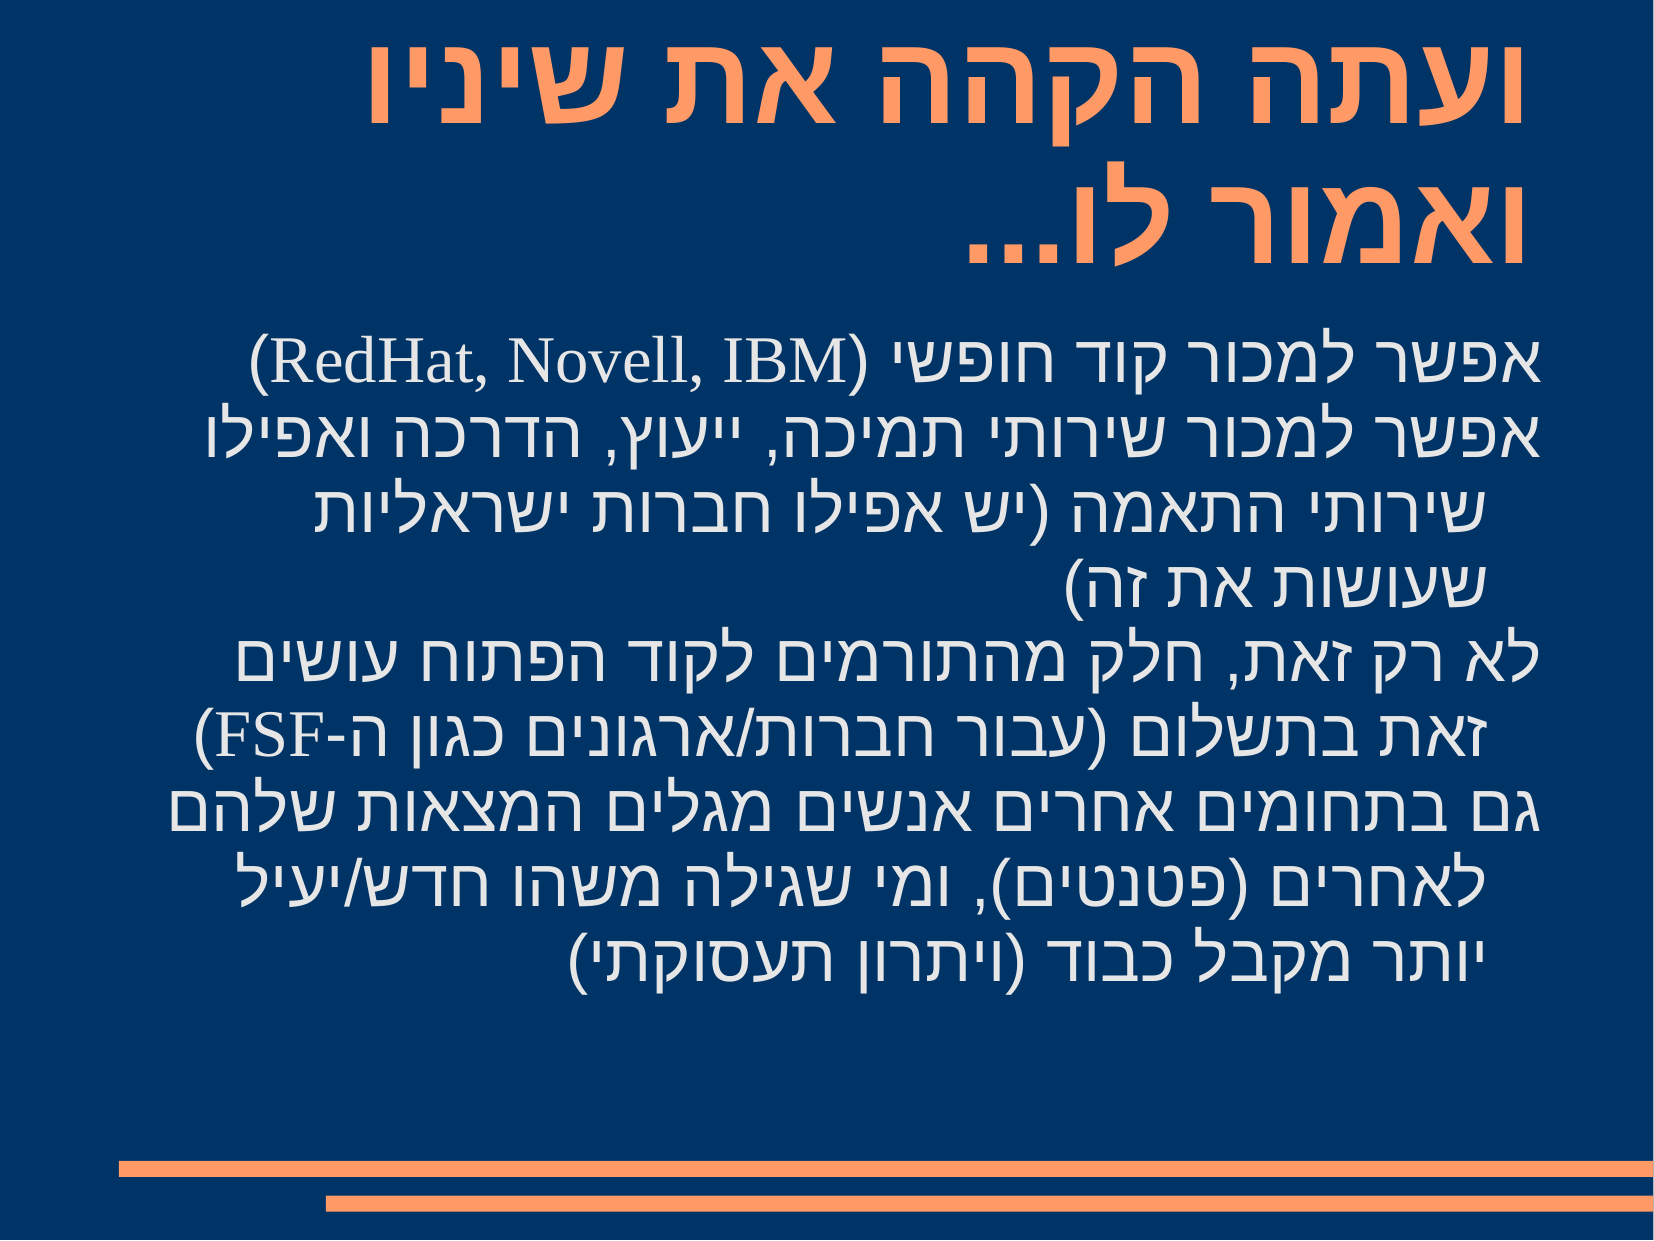

# ועתה הקהה את שיניו ואמור לו...
אפשר למכור קוד חופשי (RedHat, Novell, IBM)
אפשר למכור שירותי תמיכה, ייעוץ, הדרכה ואפילו שירותי התאמה (יש אפילו חברות ישראליות שעושות את זה)
לא רק זאת, חלק מהתורמים לקוד הפתוח עושים זאת בתשלום (עבור חברות/ארגונים כגון ה-FSF)
גם בתחומים אחרים אנשים מגלים המצאות שלהם לאחרים (פטנטים), ומי שגילה משהו חדש/יעיל יותר מקבל כבוד (ויתרון תעסוקתי)